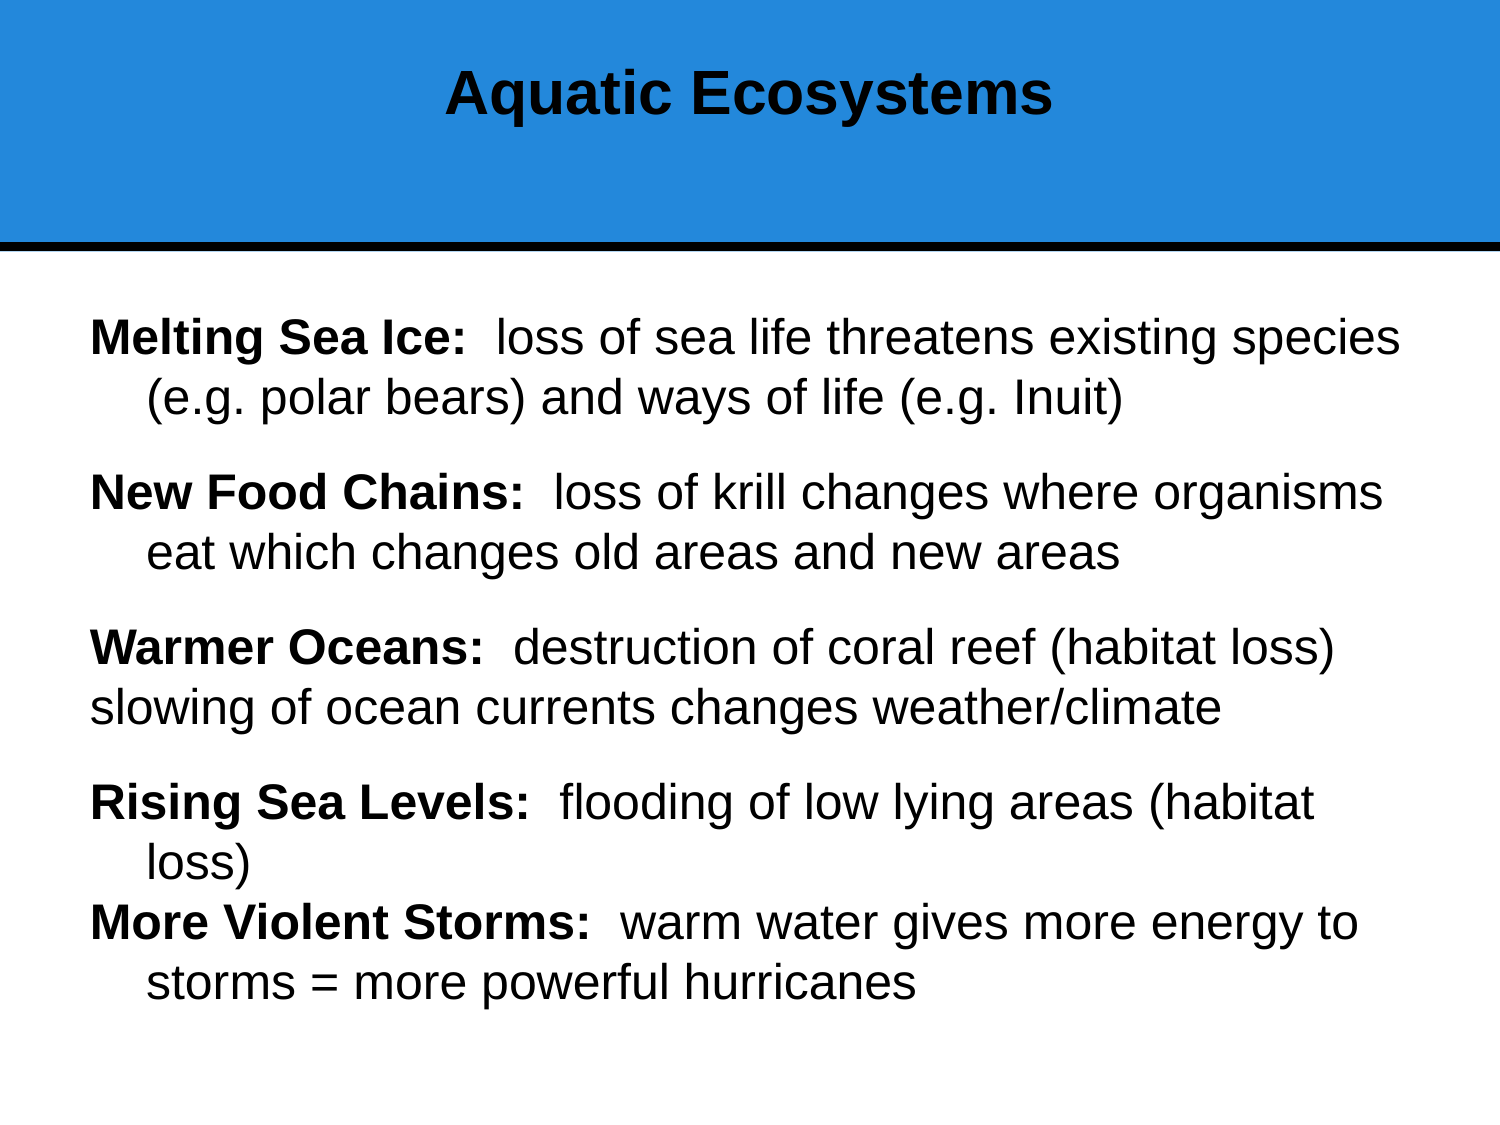

Aquatic Ecosystems
Melting Sea Ice: loss of sea life threatens existing species (e.g. polar bears) and ways of life (e.g. Inuit)
New Food Chains: loss of krill changes where organisms eat which changes old areas and new areas
Warmer Oceans: destruction of coral reef (habitat loss)
slowing of ocean currents changes weather/climate
Rising Sea Levels: flooding of low lying areas (habitat loss)
More Violent Storms: warm water gives more energy to storms = more powerful hurricanes